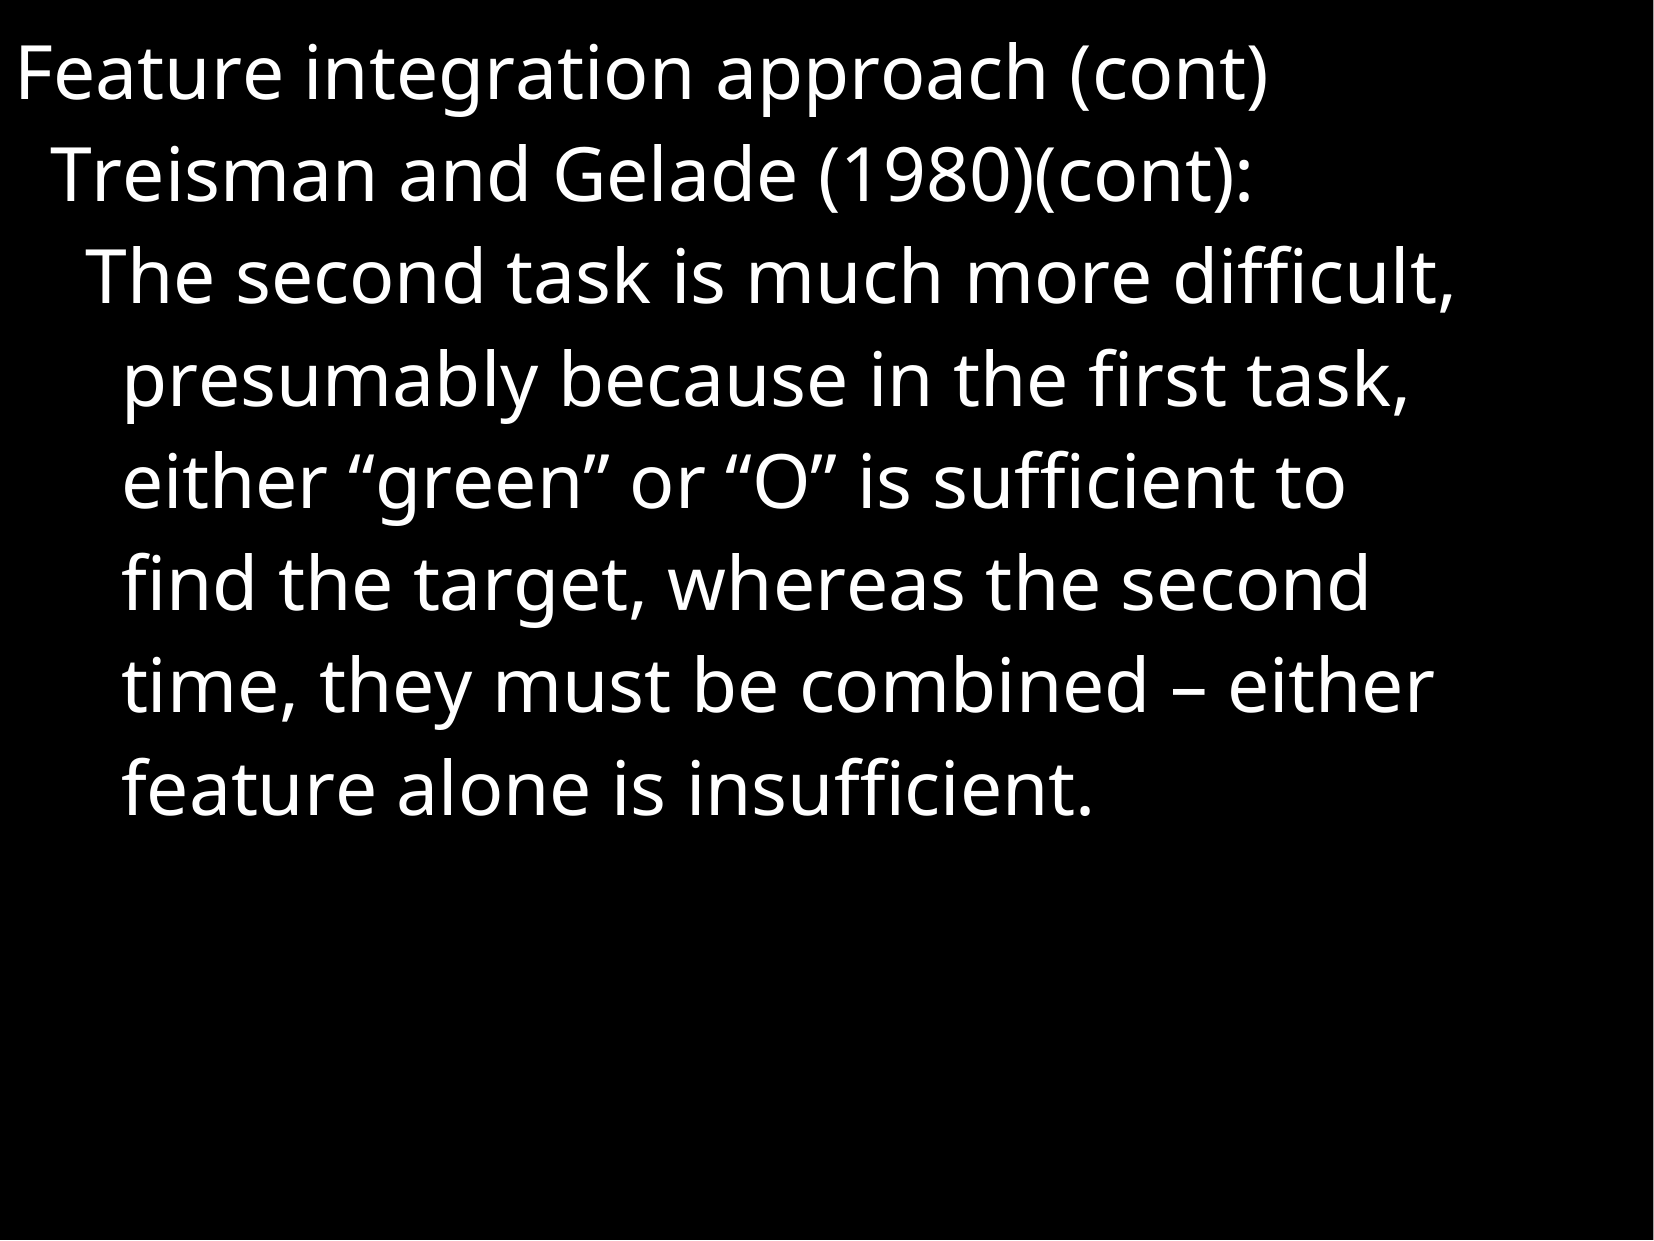

Feature integration approach (cont)
Treisman and Gelade (1980)(cont):
The second task is much more difficult, presumably because in the first task, either “green” or “O” is sufficient to find the target, whereas the second time, they must be combined – either feature alone is insufficient.